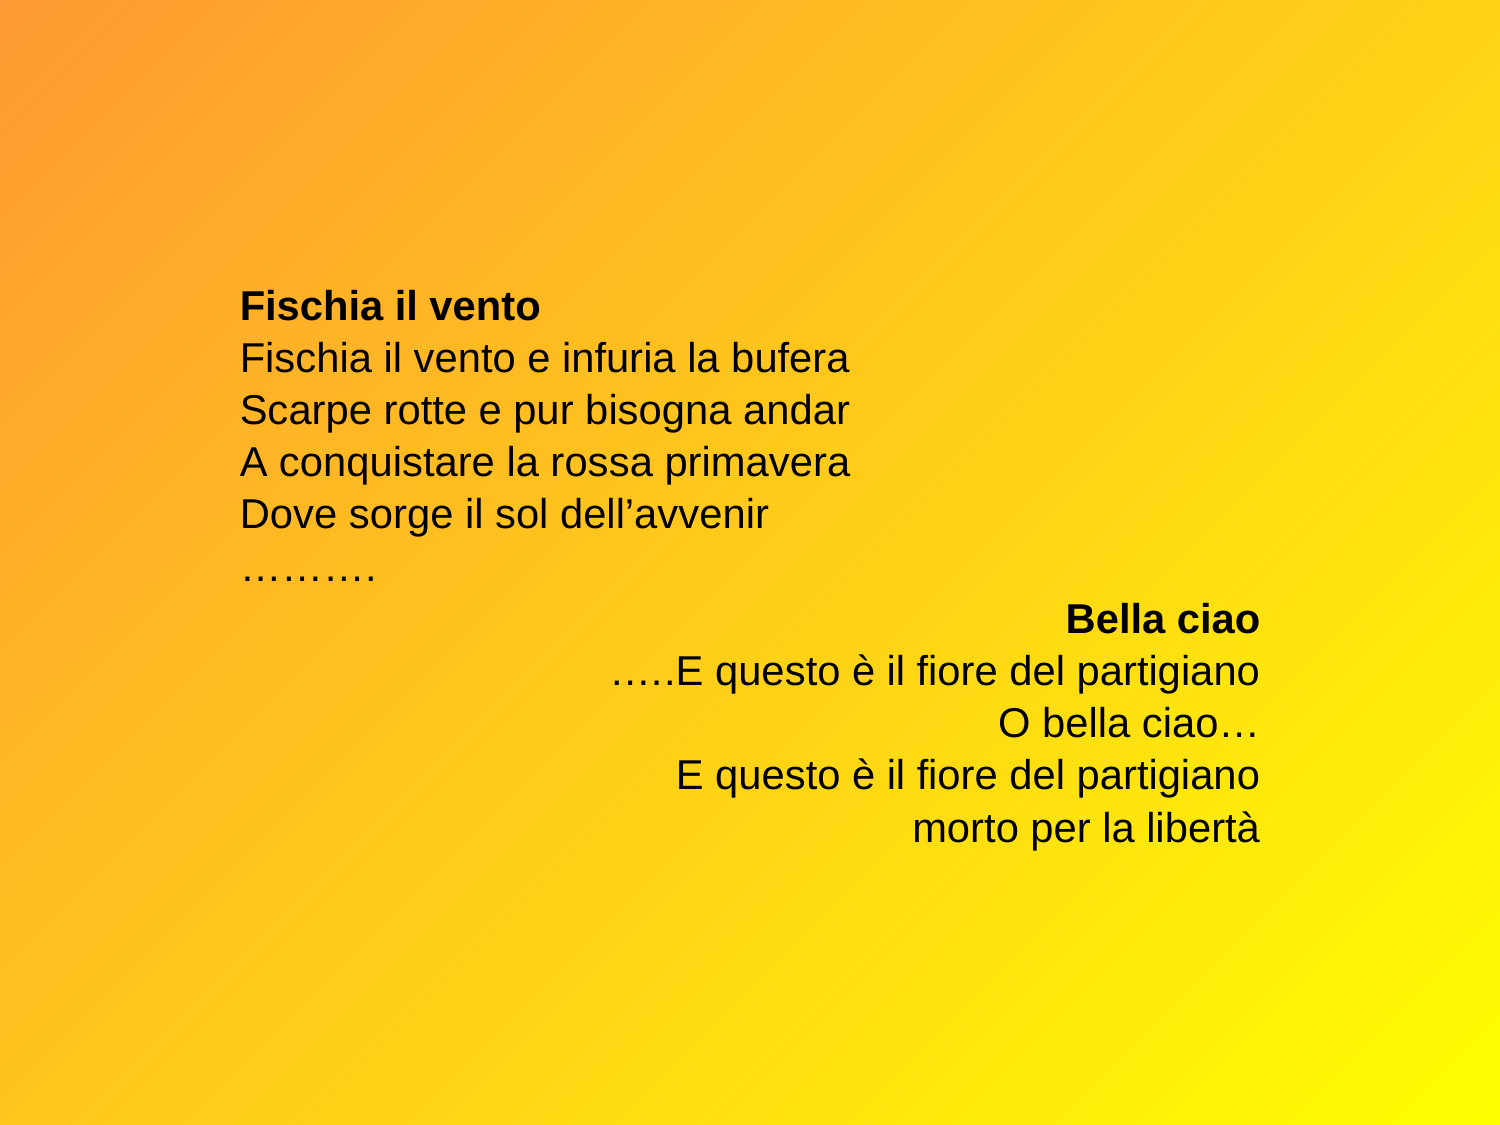

# Fischia il vento
Fischia il vento e infuria la bufera
Scarpe rotte e pur bisogna andar
A conquistare la rossa primavera
Dove sorge il sol dell’avvenir
……….
Bella ciao
.….E questo è il fiore del partigiano
O bella ciao…
E questo è il fiore del partigiano
morto per la libertà